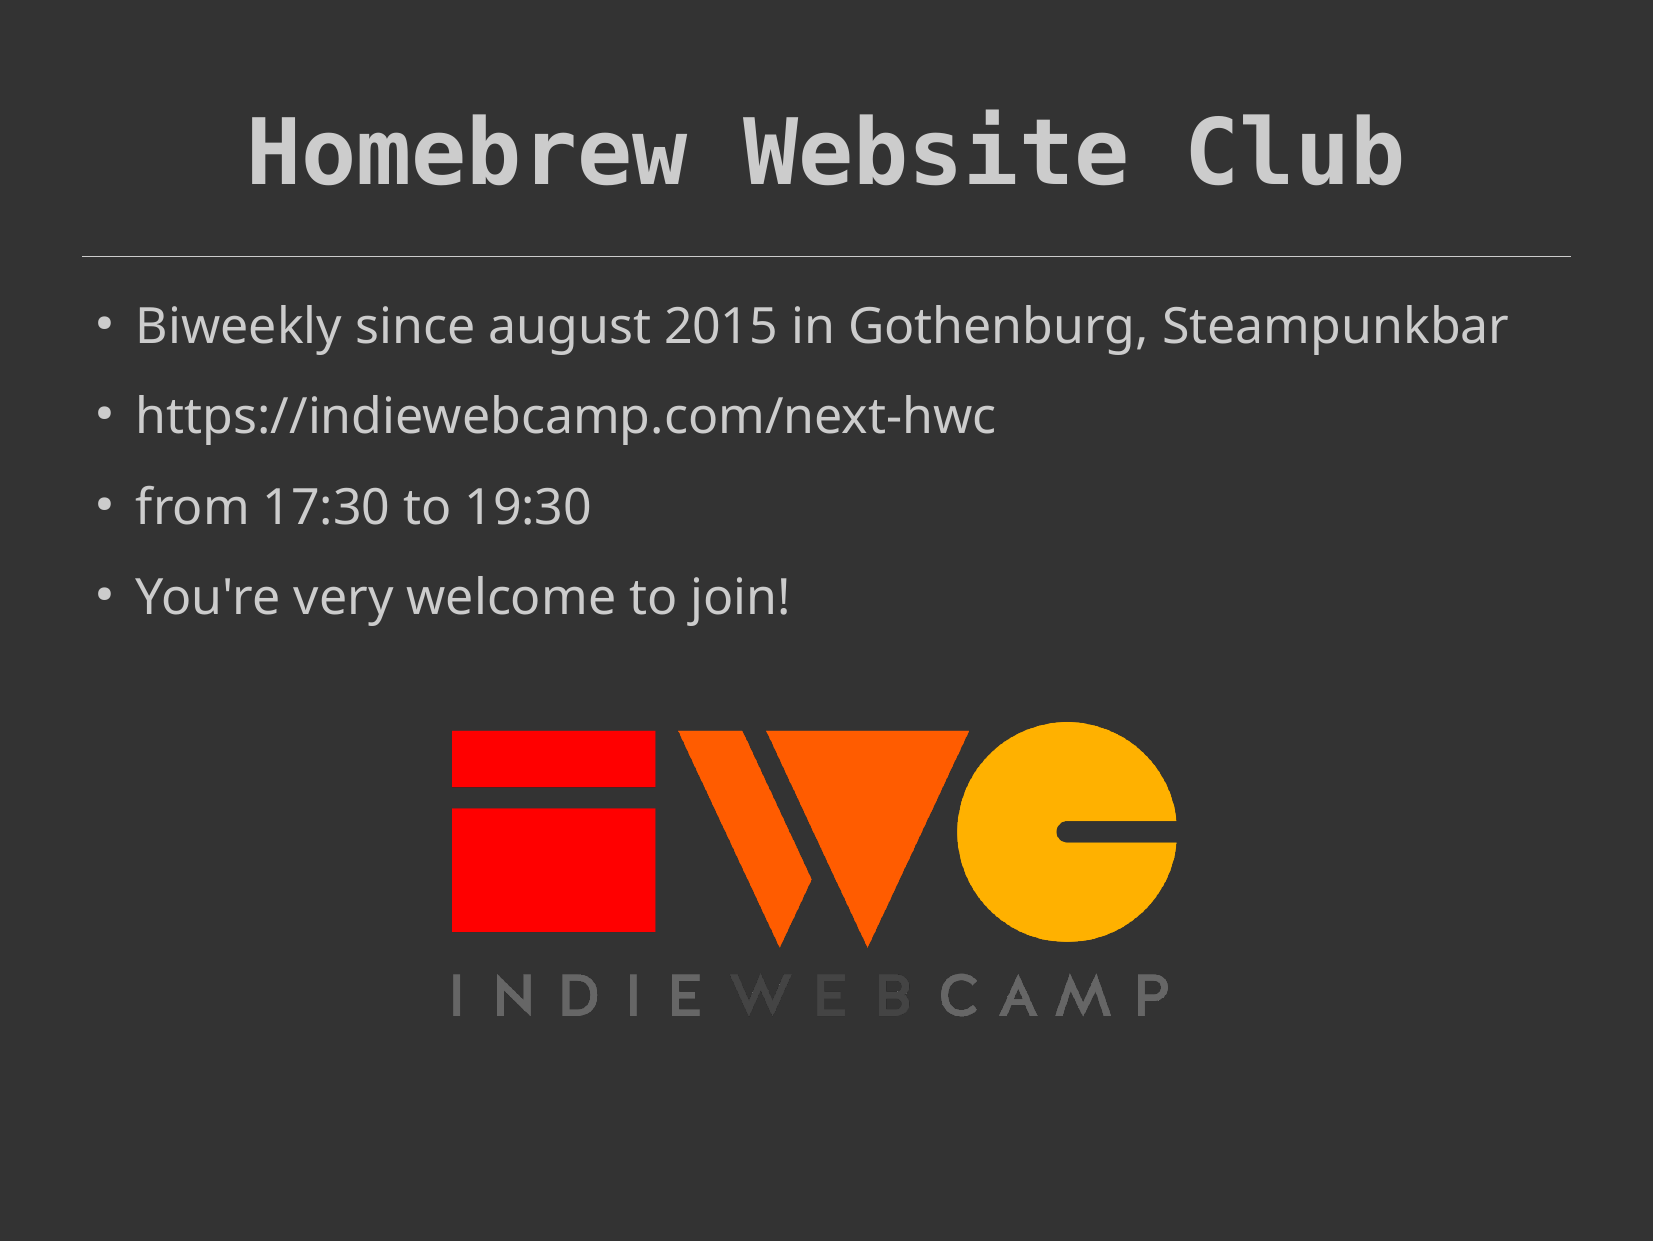

# Homebrew Website Club
Biweekly since august 2015 in Gothenburg, Steampunkbar
https://indiewebcamp.com/next-hwc
from 17:30 to 19:30
You're very welcome to join!